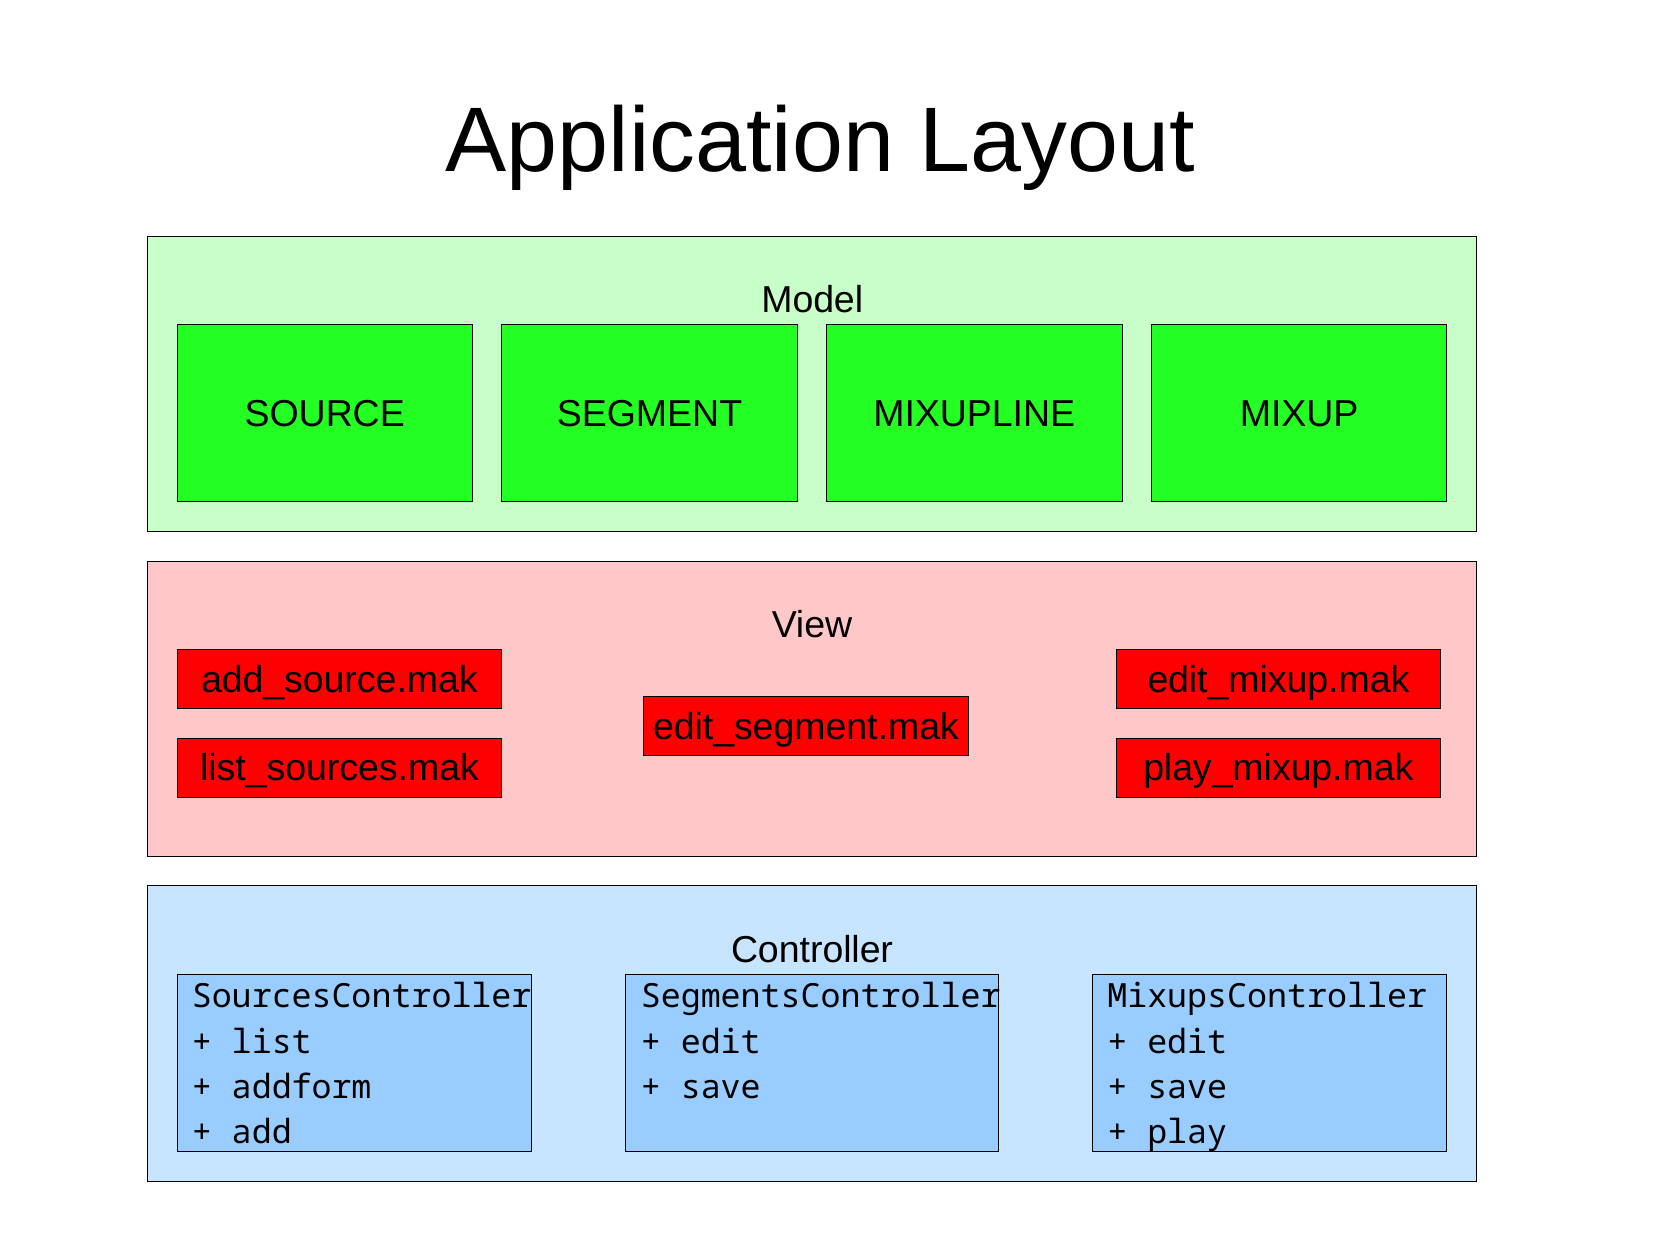

# Application Layout
Model
SOURCE
SEGMENT
MIXUPLINE
MIXUP
View
add_source.mak
edit_mixup.mak
edit_segment.mak
list_sources.mak
play_mixup.mak
Controller
SourcesController
+ list
+ addform
+ add
SegmentsController
+ edit
+ save
MixupsController
+ edit
+ save
+ play